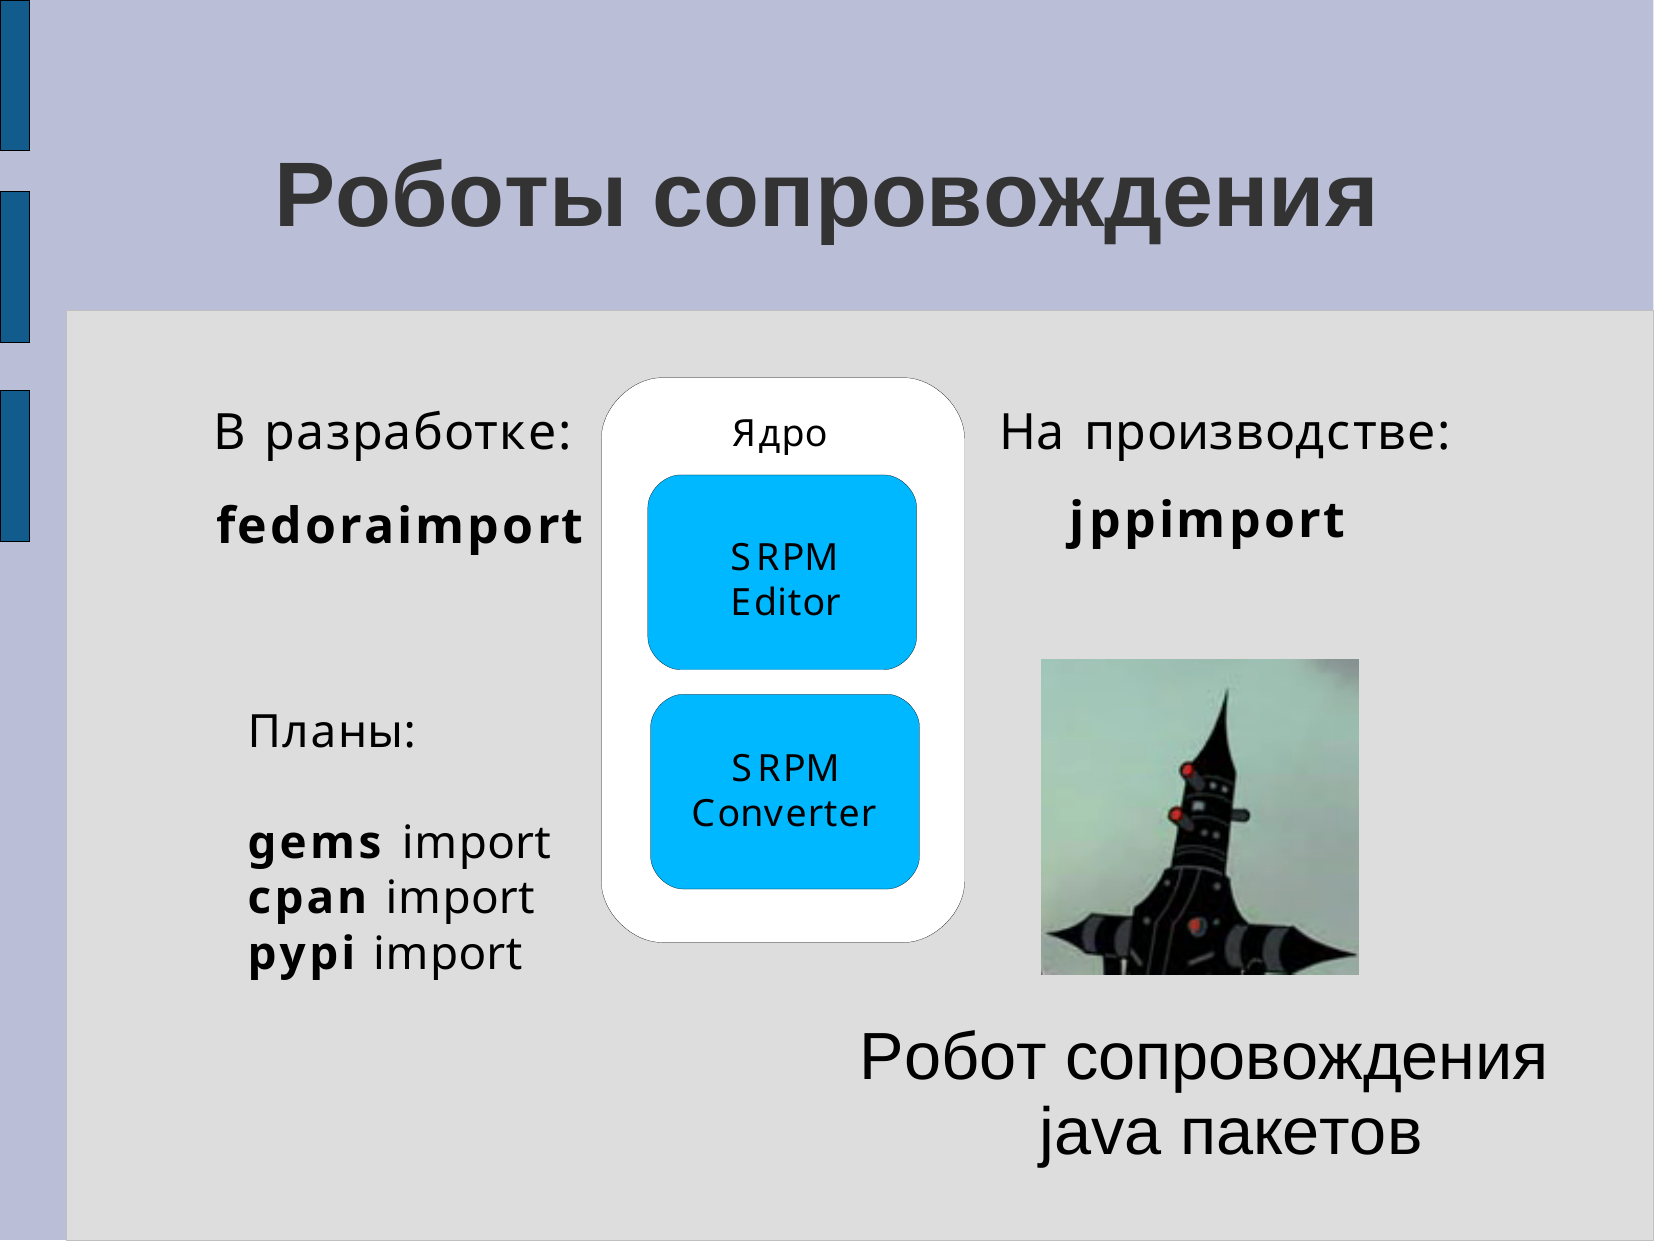

# Роботы сопровождения
Робот сопровождения java пакетов